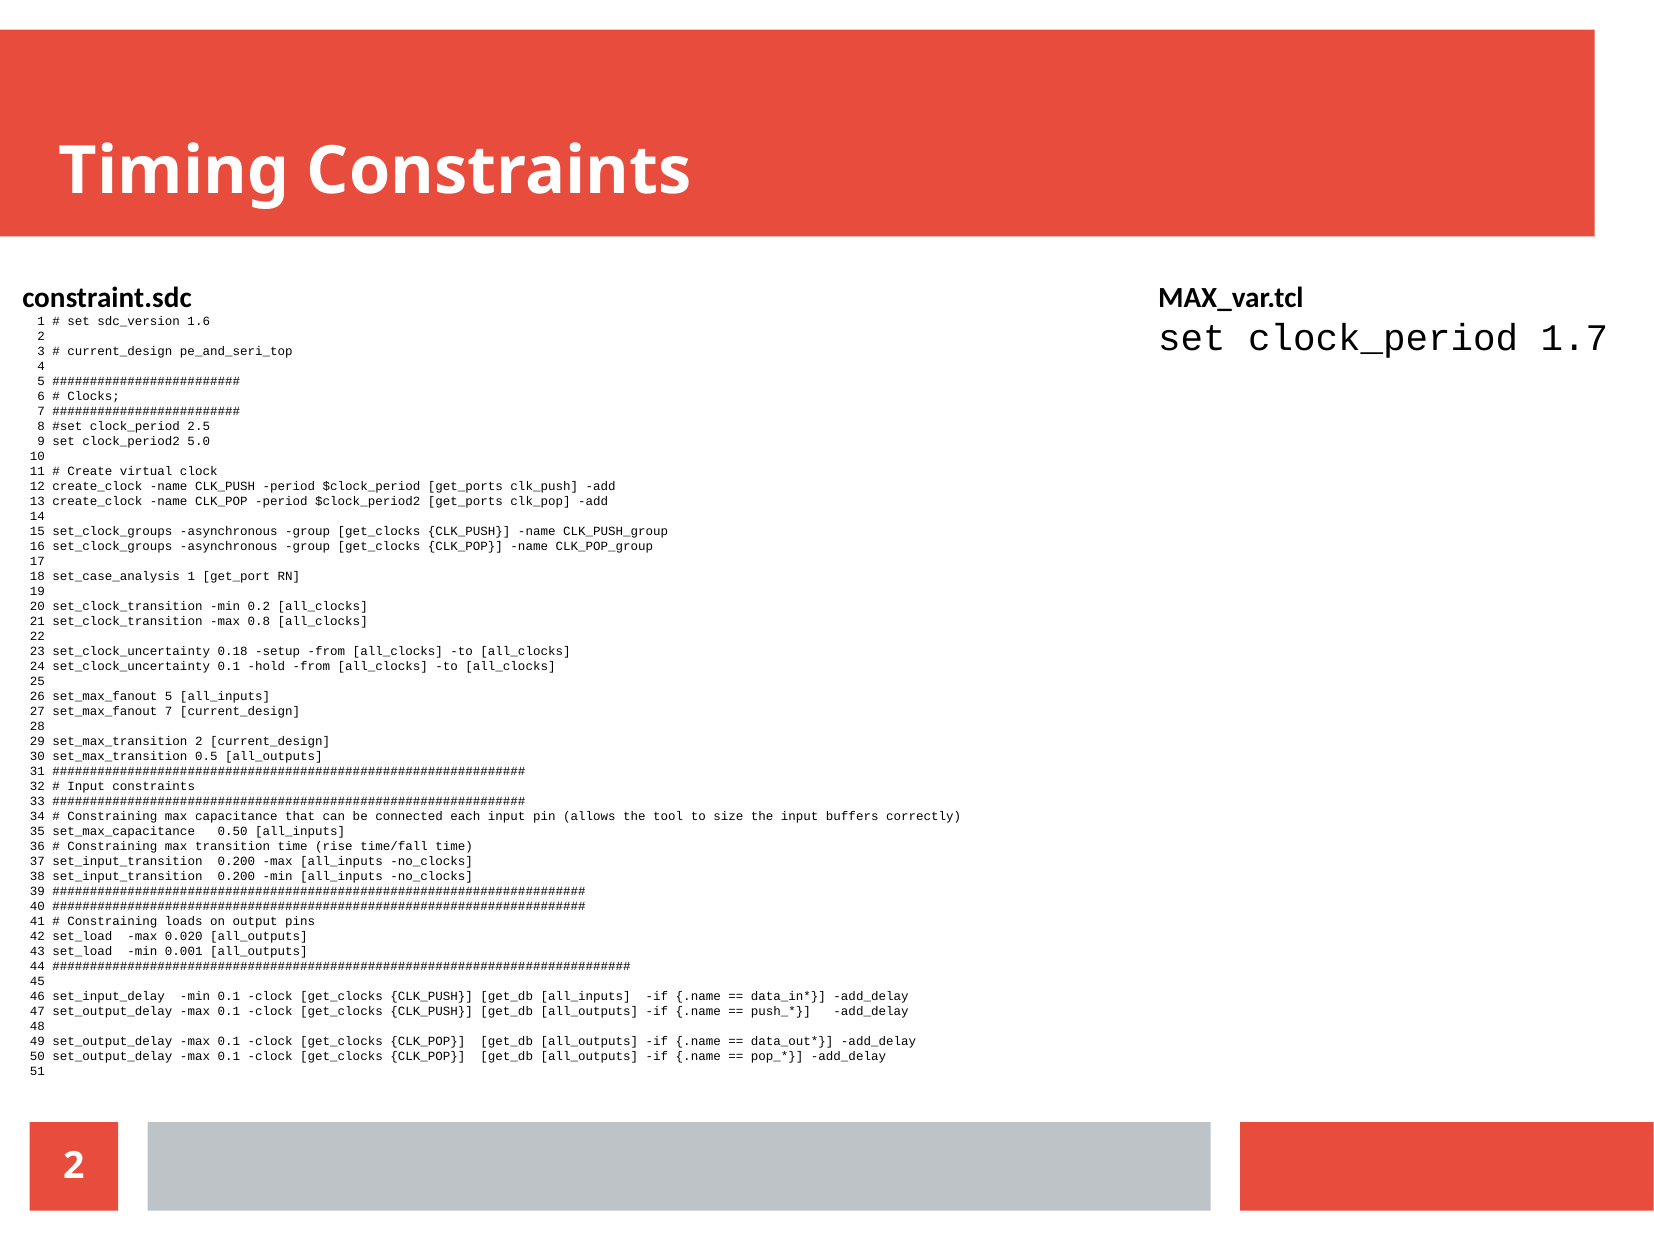

# Timing Constraints
constraint.sdc
 1 # set sdc_version 1.6
 2
 3 # current_design pe_and_seri_top
 4
 5 #########################
 6 # Clocks;
 7 #########################
 8 #set clock_period 2.5
 9 set clock_period2 5.0
 10
 11 # Create virtual clock
 12 create_clock -name CLK_PUSH -period $clock_period [get_ports clk_push] -add
 13 create_clock -name CLK_POP -period $clock_period2 [get_ports clk_pop] -add
 14
 15 set_clock_groups -asynchronous -group [get_clocks {CLK_PUSH}] -name CLK_PUSH_group
 16 set_clock_groups -asynchronous -group [get_clocks {CLK_POP}] -name CLK_POP_group
 17
 18 set_case_analysis 1 [get_port RN]
 19
 20 set_clock_transition -min 0.2 [all_clocks]
 21 set_clock_transition -max 0.8 [all_clocks]
 22
 23 set_clock_uncertainty 0.18 -setup -from [all_clocks] -to [all_clocks]
 24 set_clock_uncertainty 0.1 -hold -from [all_clocks] -to [all_clocks]
 25
 26 set_max_fanout 5 [all_inputs]
 27 set_max_fanout 7 [current_design]
 28
 29 set_max_transition 2 [current_design]
 30 set_max_transition 0.5 [all_outputs]
 31 ###############################################################
 32 # Input constraints
 33 ###############################################################
 34 # Constraining max capacitance that can be connected each input pin (allows the tool to size the input buffers correctly)
 35 set_max_capacitance 0.50 [all_inputs]
 36 # Constraining max transition time (rise time/fall time)
 37 set_input_transition 0.200 -max [all_inputs -no_clocks]
 38 set_input_transition 0.200 -min [all_inputs -no_clocks]
 39 #######################################################################
 40 #######################################################################
 41 # Constraining loads on output pins
 42 set_load -max 0.020 [all_outputs]
 43 set_load -min 0.001 [all_outputs]
 44 #############################################################################
 45
 46 set_input_delay -min 0.1 -clock [get_clocks {CLK_PUSH}] [get_db [all_inputs] -if {.name == data_in*}] -add_delay
 47 set_output_delay -max 0.1 -clock [get_clocks {CLK_PUSH}] [get_db [all_outputs] -if {.name == push_*}] -add_delay
 48
 49 set_output_delay -max 0.1 -clock [get_clocks {CLK_POP}] [get_db [all_outputs] -if {.name == data_out*}] -add_delay
 50 set_output_delay -max 0.1 -clock [get_clocks {CLK_POP}] [get_db [all_outputs] -if {.name == pop_*}] -add_delay
 51
MAX_var.tcl
set clock_period 1.7